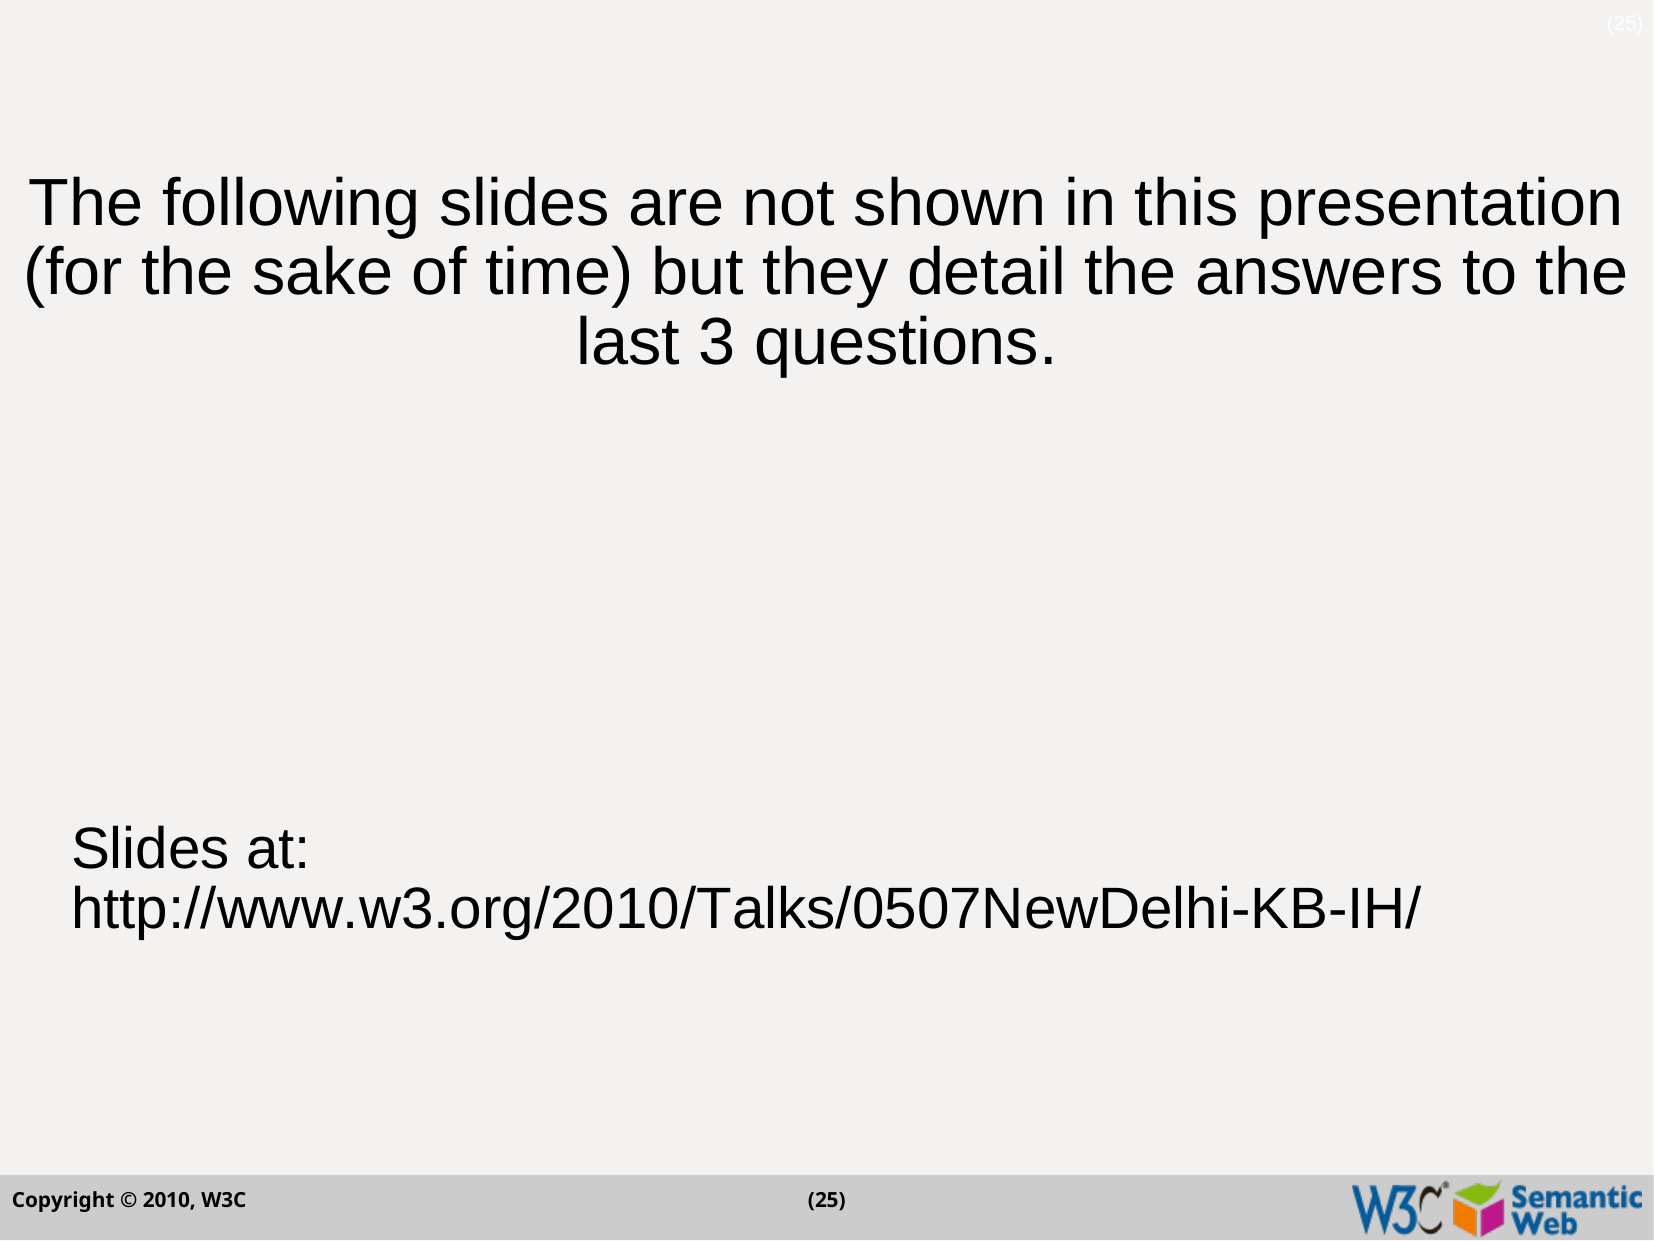

# The following slides are not shown in this presentation (for the sake of time) but they detail the answers to the last 3 questions.
Slides at: http://www.w3.org/2010/Talks/0507NewDelhi-KB-IH/